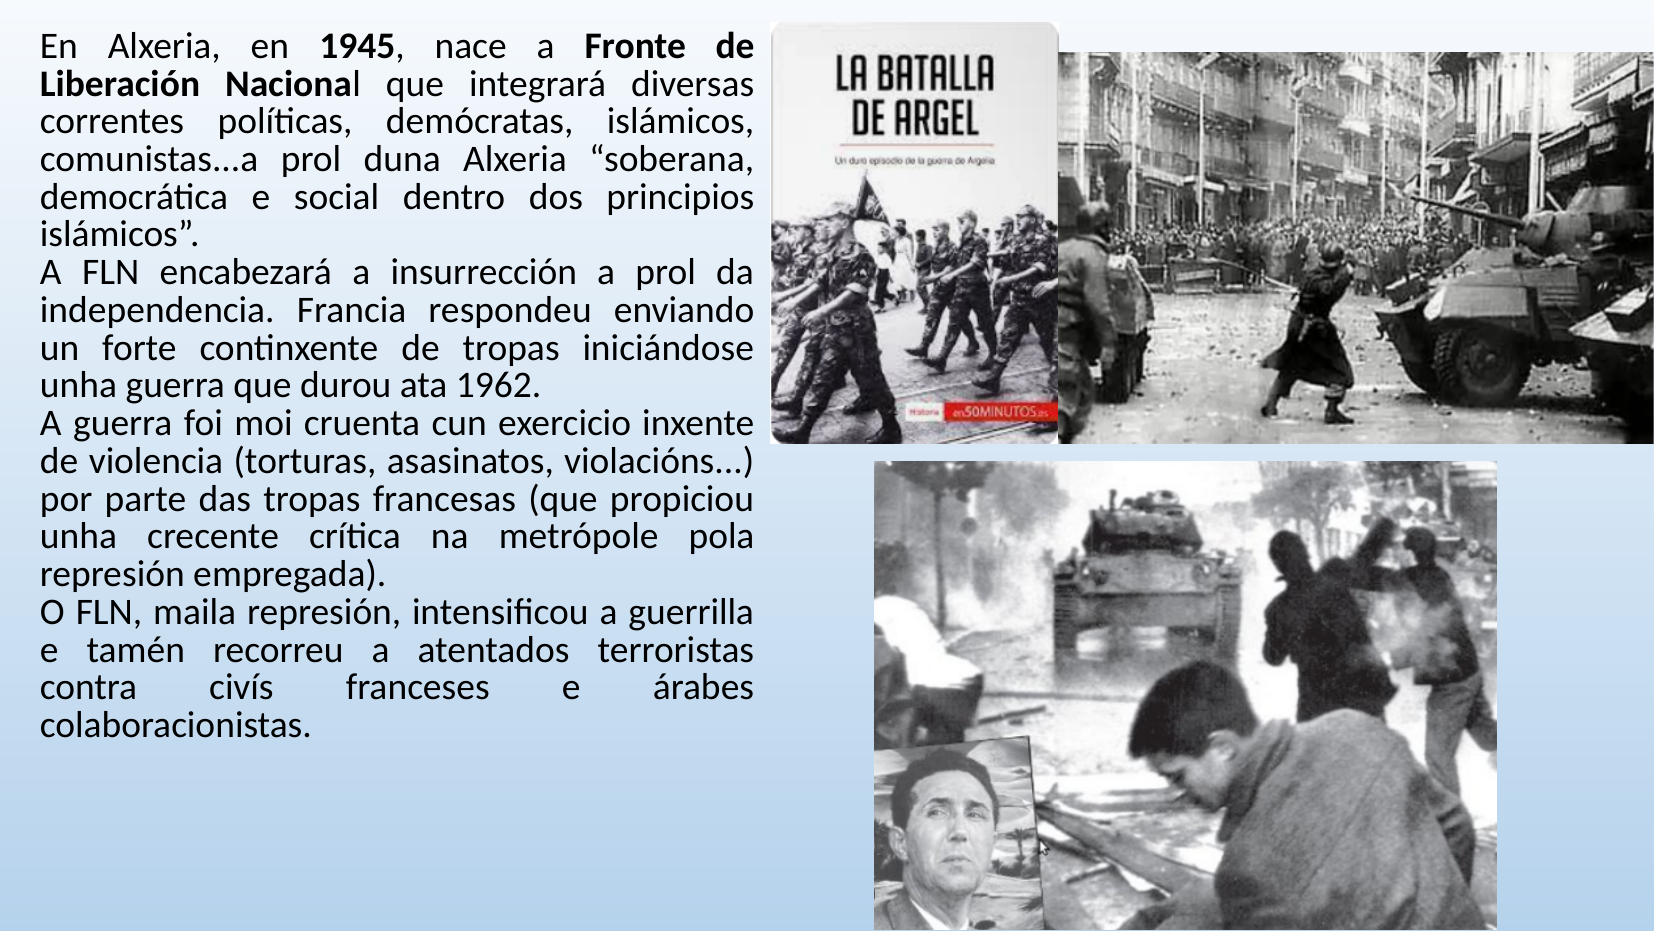

En Alxeria, en 1945, nace a Fronte de Liberación Nacional que integrará diversas correntes políticas, demócratas, islámicos, comunistas...a prol duna Alxeria “soberana, democrática e social dentro dos principios islámicos”.
A FLN encabezará a insurrección a prol da independencia. Francia respondeu enviando un forte continxente de tropas iniciándose unha guerra que durou ata 1962.
A guerra foi moi cruenta cun exercicio inxente de violencia (torturas, asasinatos, violacións...) por parte das tropas francesas (que propiciou unha crecente crítica na metrópole pola represión empregada).
O FLN, maila represión, intensificou a guerrilla e tamén recorreu a atentados terroristas contra civís franceses e árabes colaboracionistas.